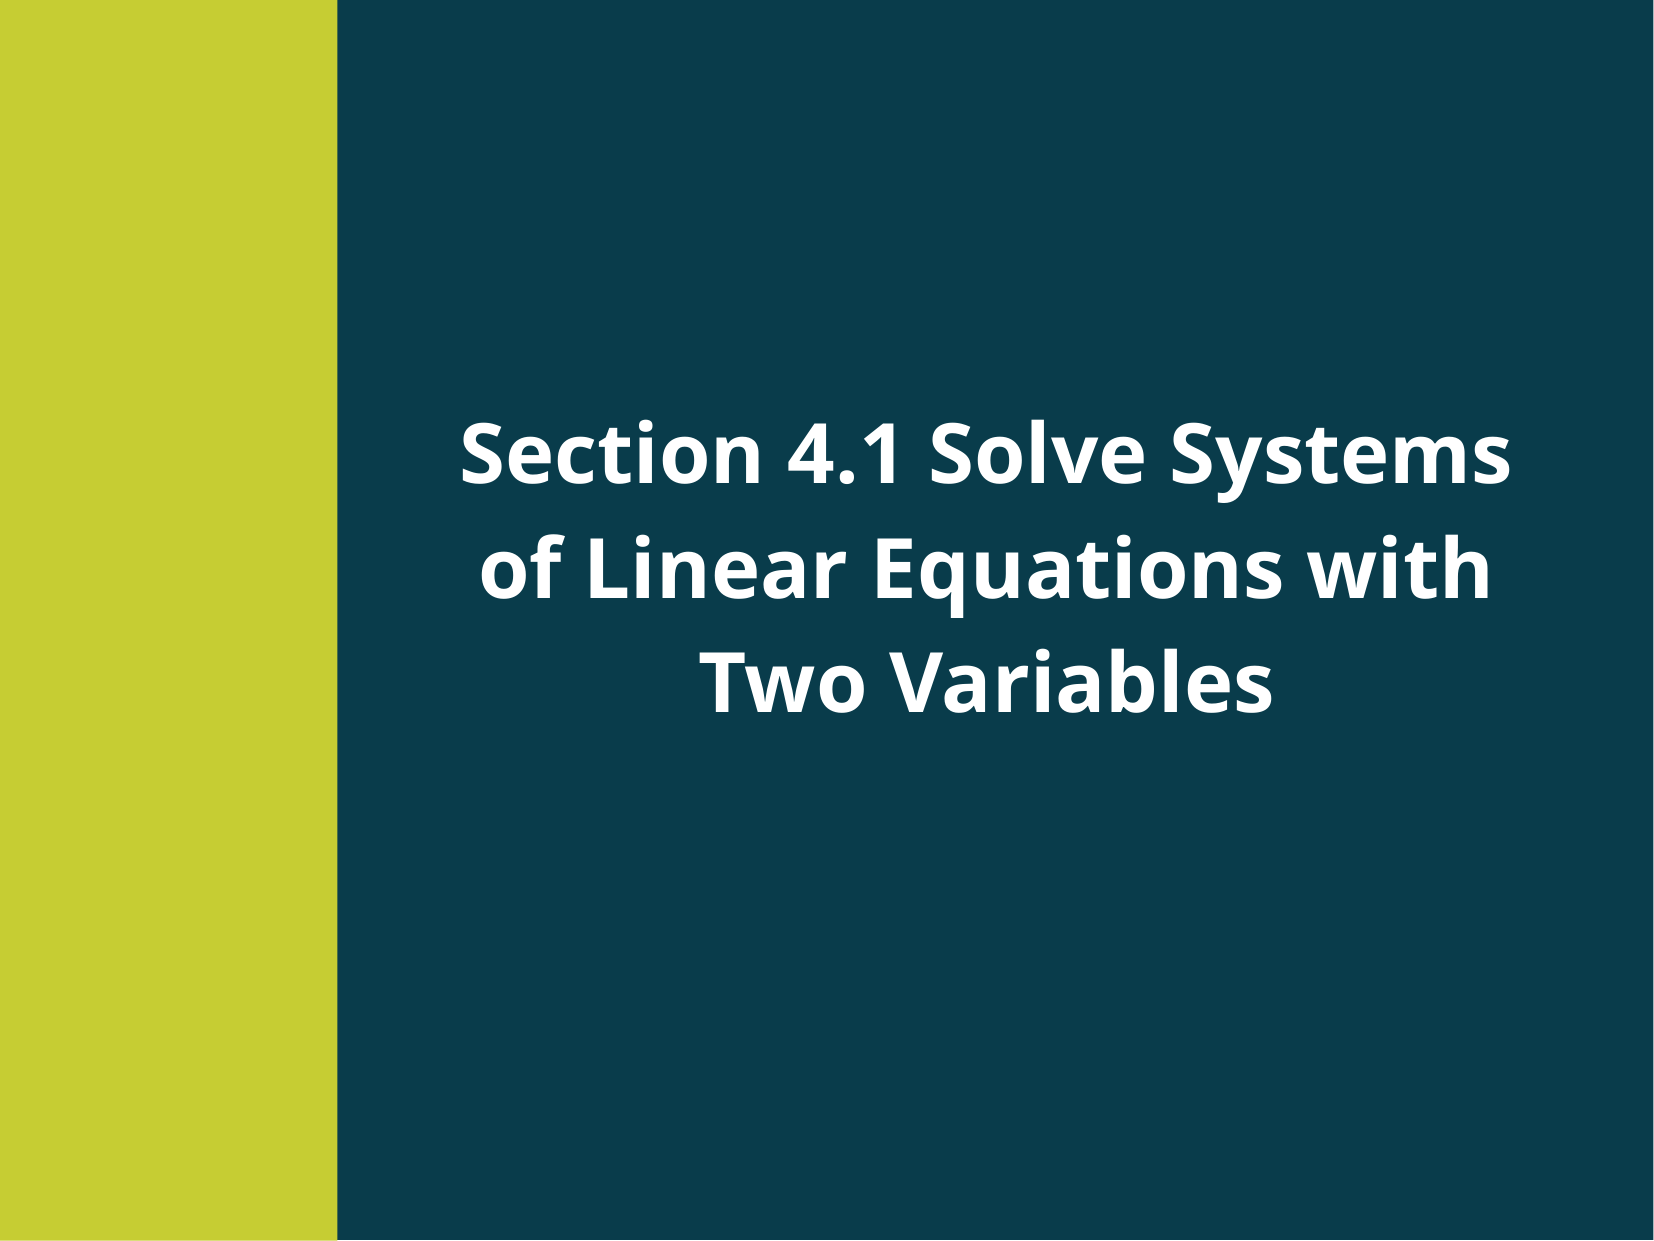

# Section 4.1 Solve Systems of Linear Equations with Two Variables